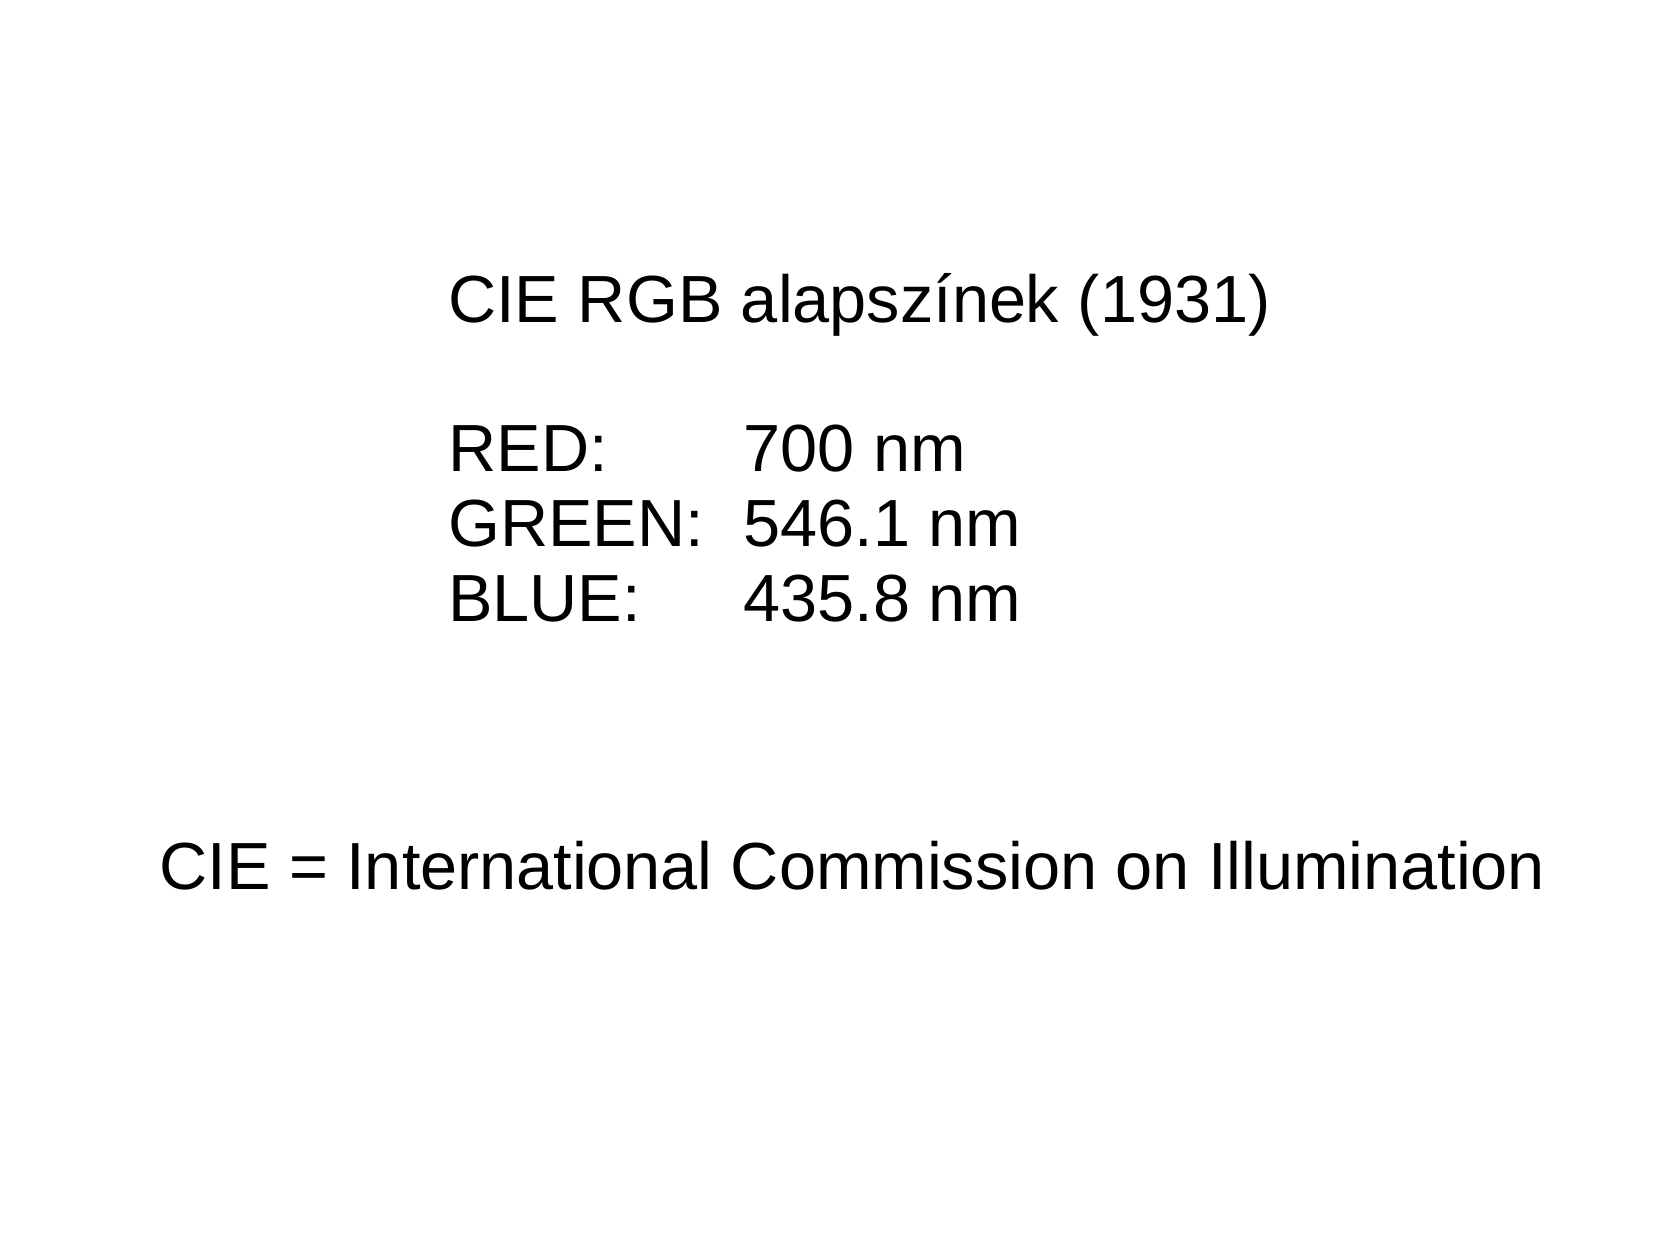

CIE RGB alapszínek (1931)
RED: 		700 nm
GREEN: 	546.1 nm
BLUE:		435.8 nm
CIE = International Commission on Illumination